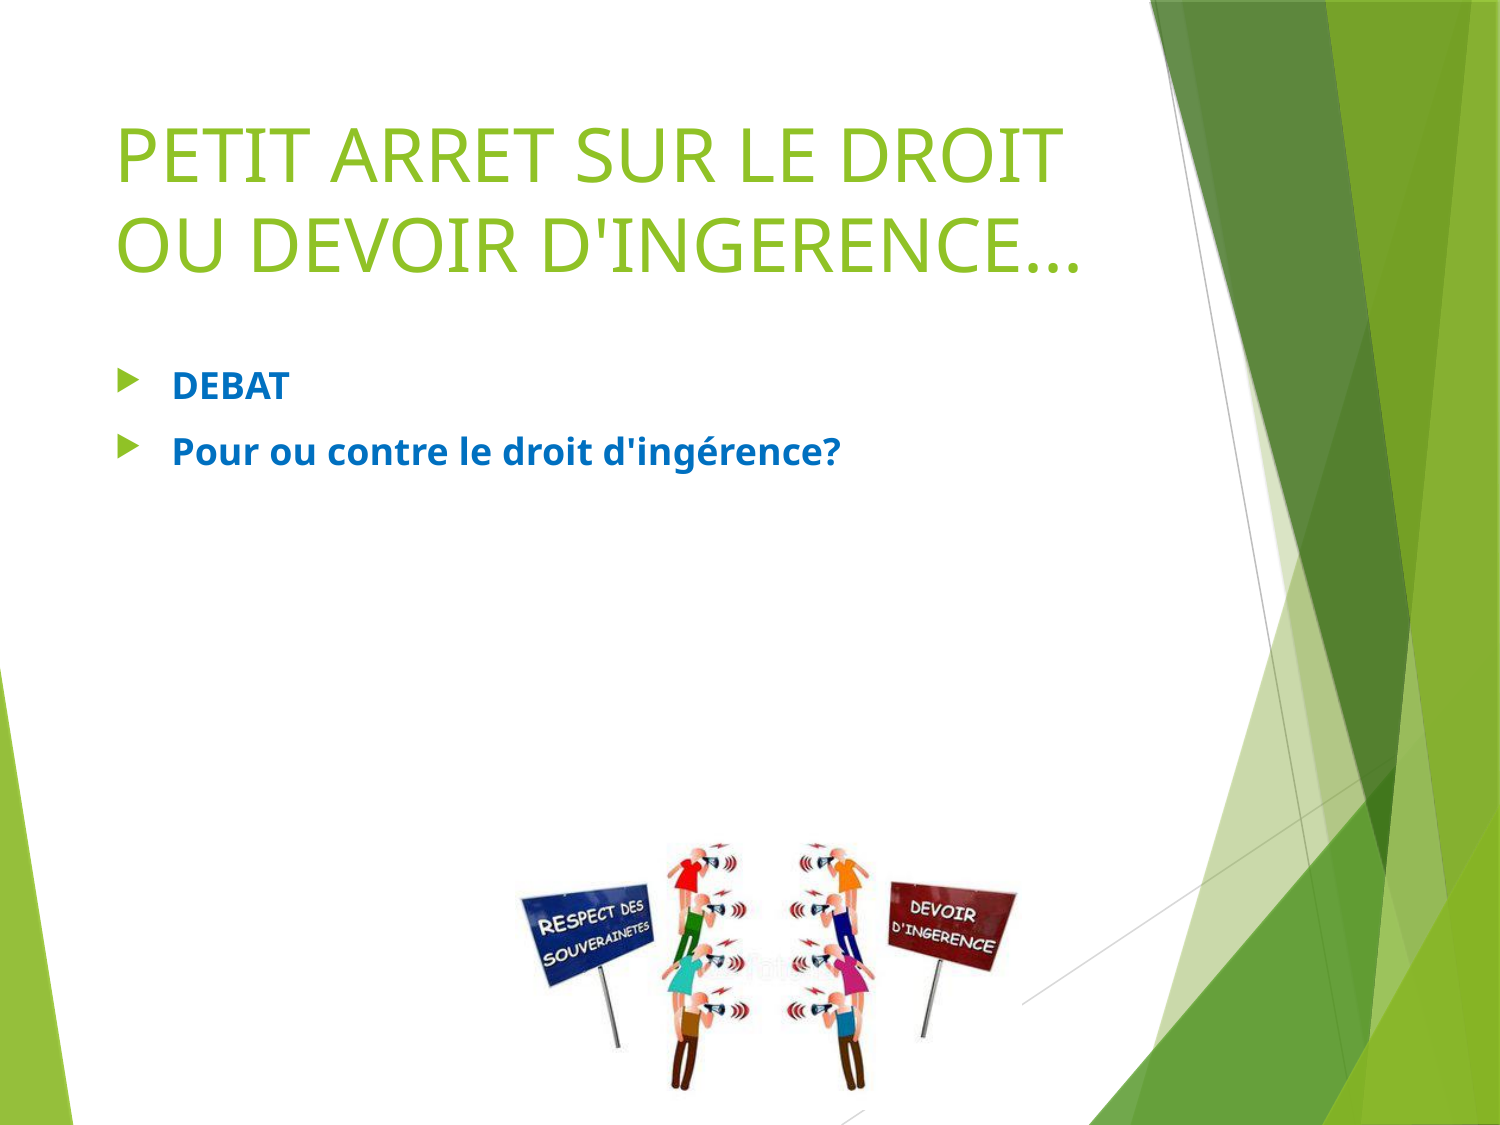

# PETIT ARRET SUR LE DROIT OU DEVOIR D'INGERENCE...
DEBAT
Pour ou contre le droit d'ingérence?